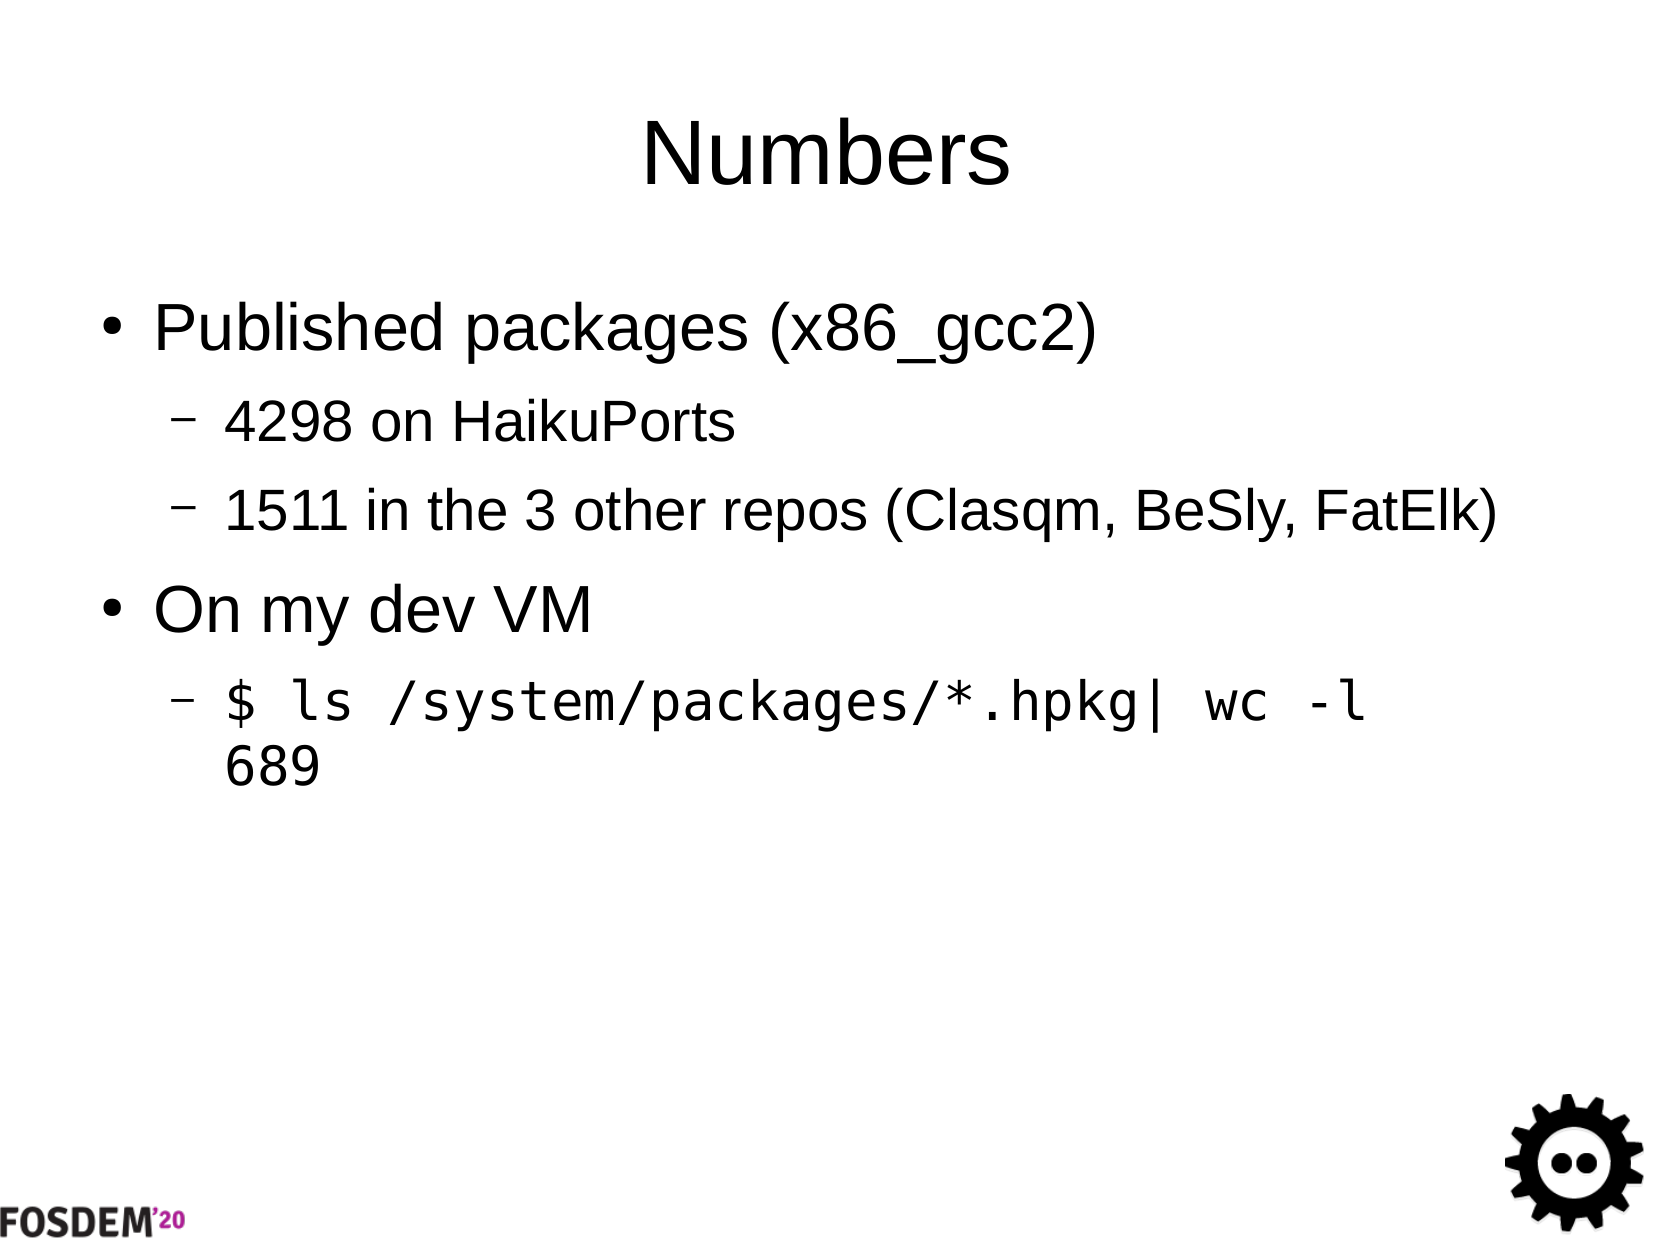

# Numbers
Published packages (x86_gcc2)
4298 on HaikuPorts
1511 in the 3 other repos (Clasqm, BeSly, FatElk)
On my dev VM
$ ls /system/packages/*.hpkg| wc -l
689